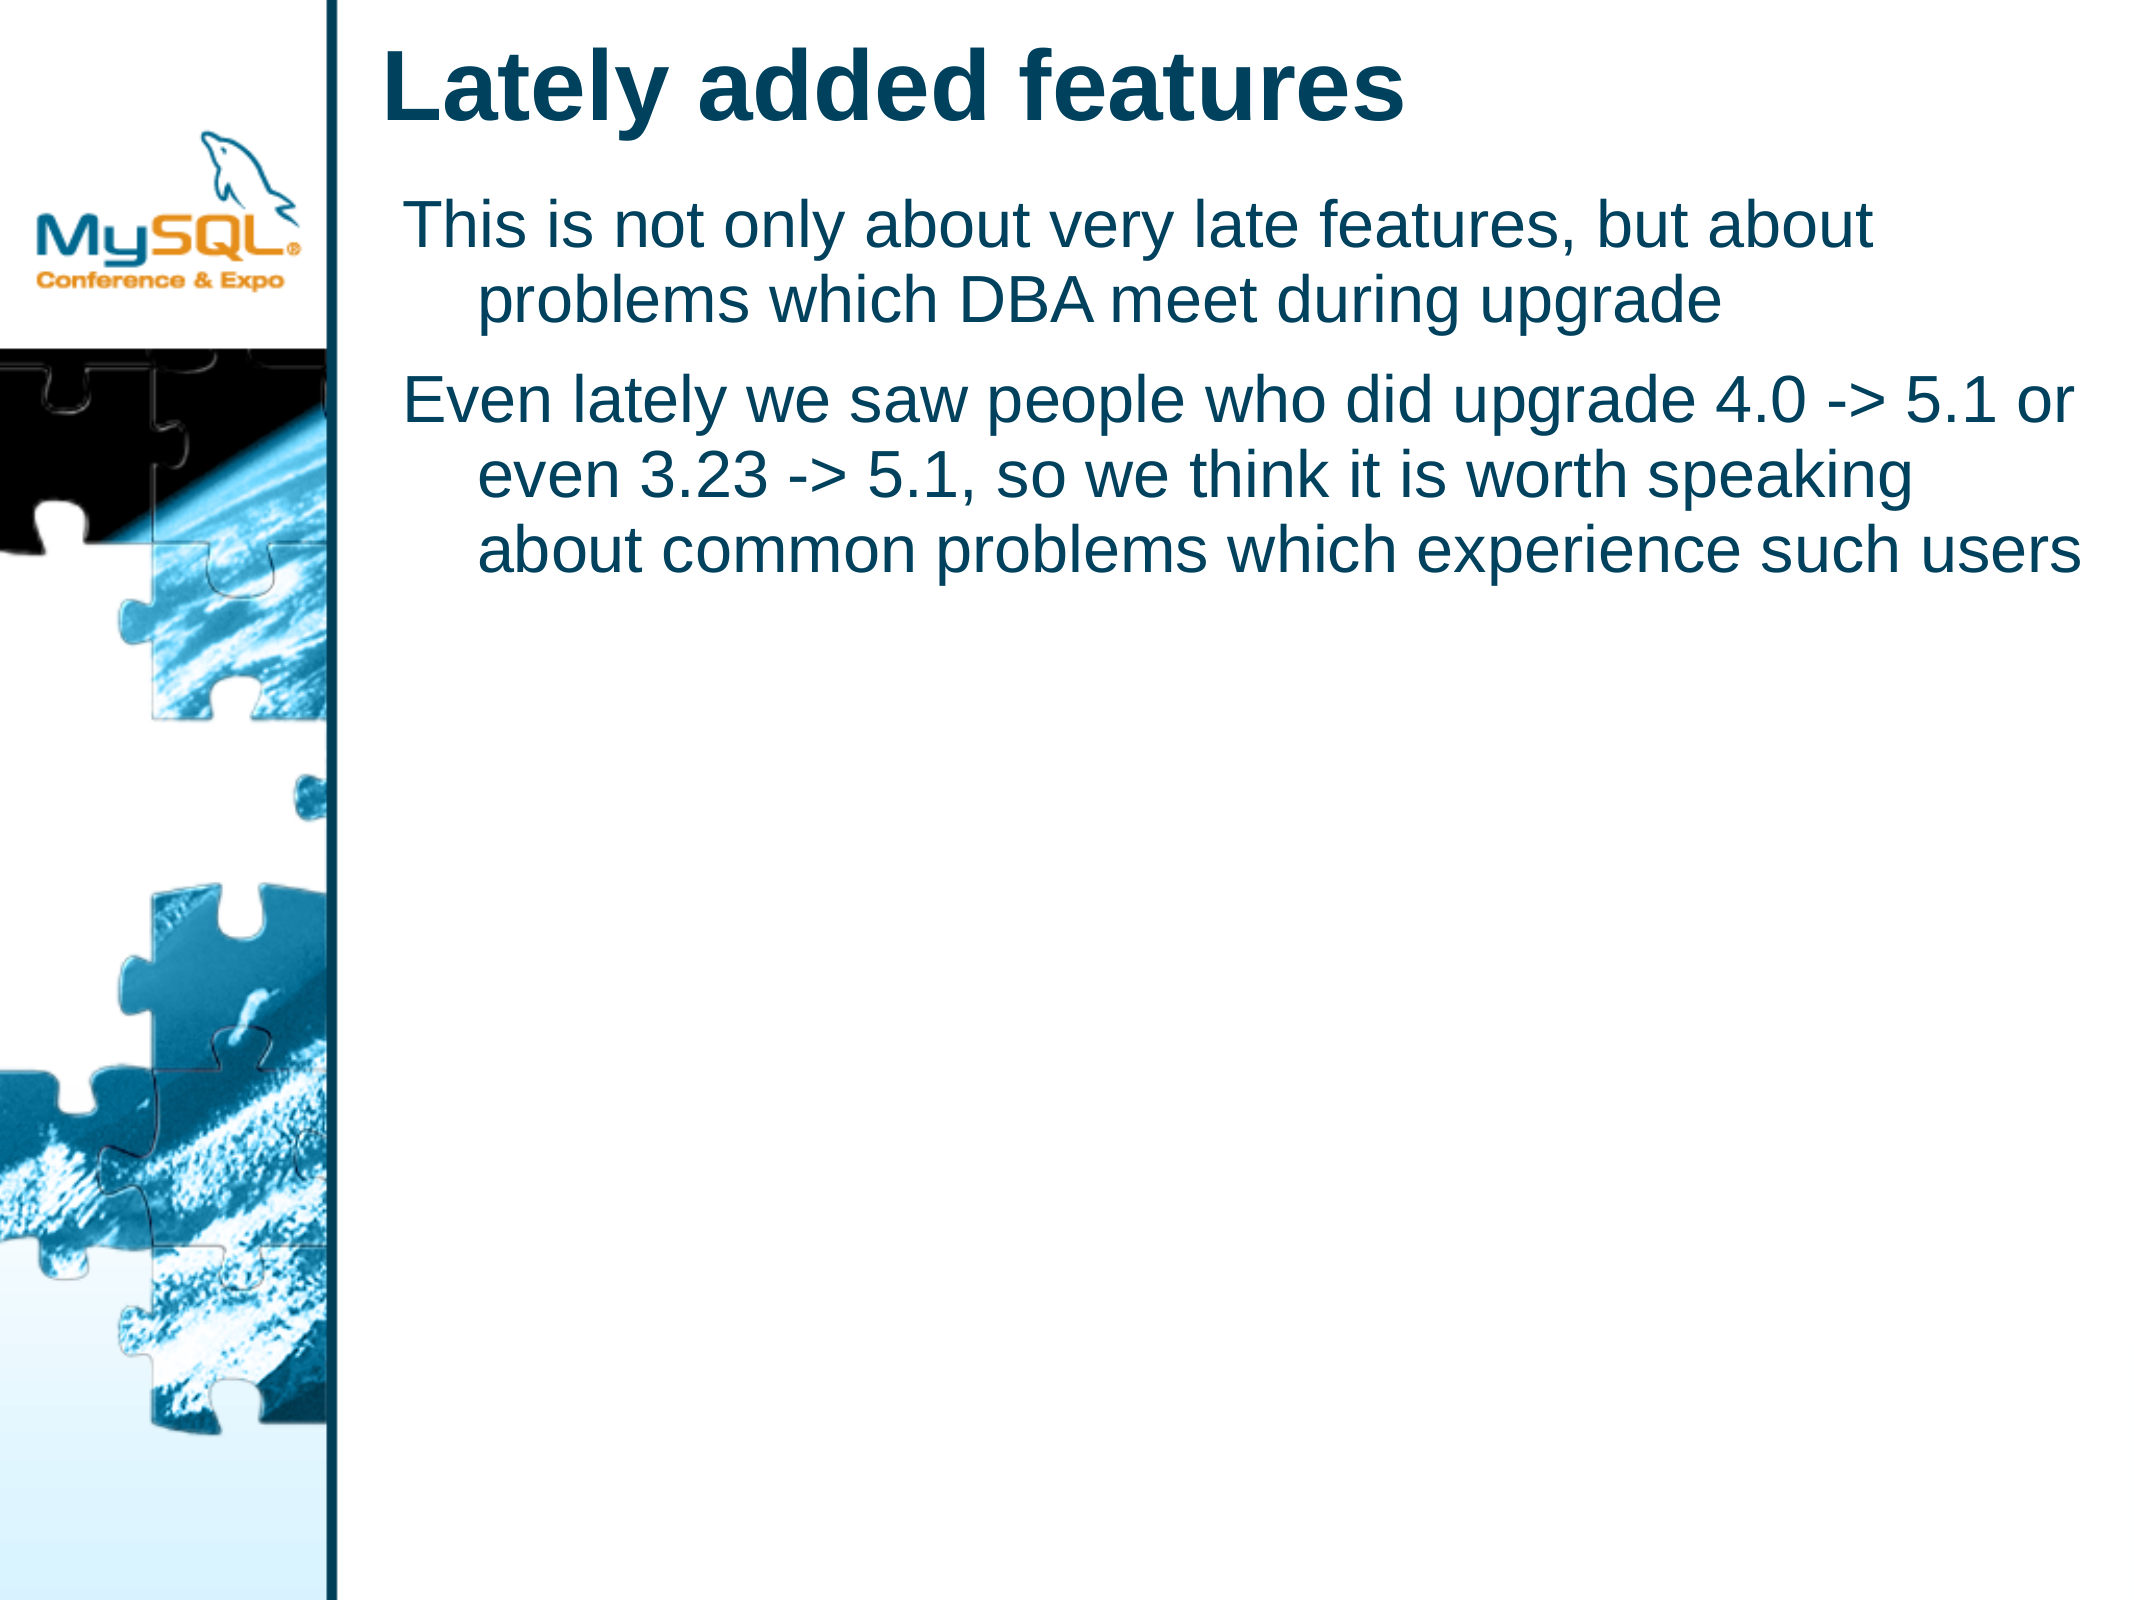

# Lately added features
This is not only about very late features, but about problems which DBA meet during upgrade
Even lately we saw people who did upgrade 4.0 -> 5.1 or even 3.23 -> 5.1, so we think it is worth speaking about common problems which experience such users